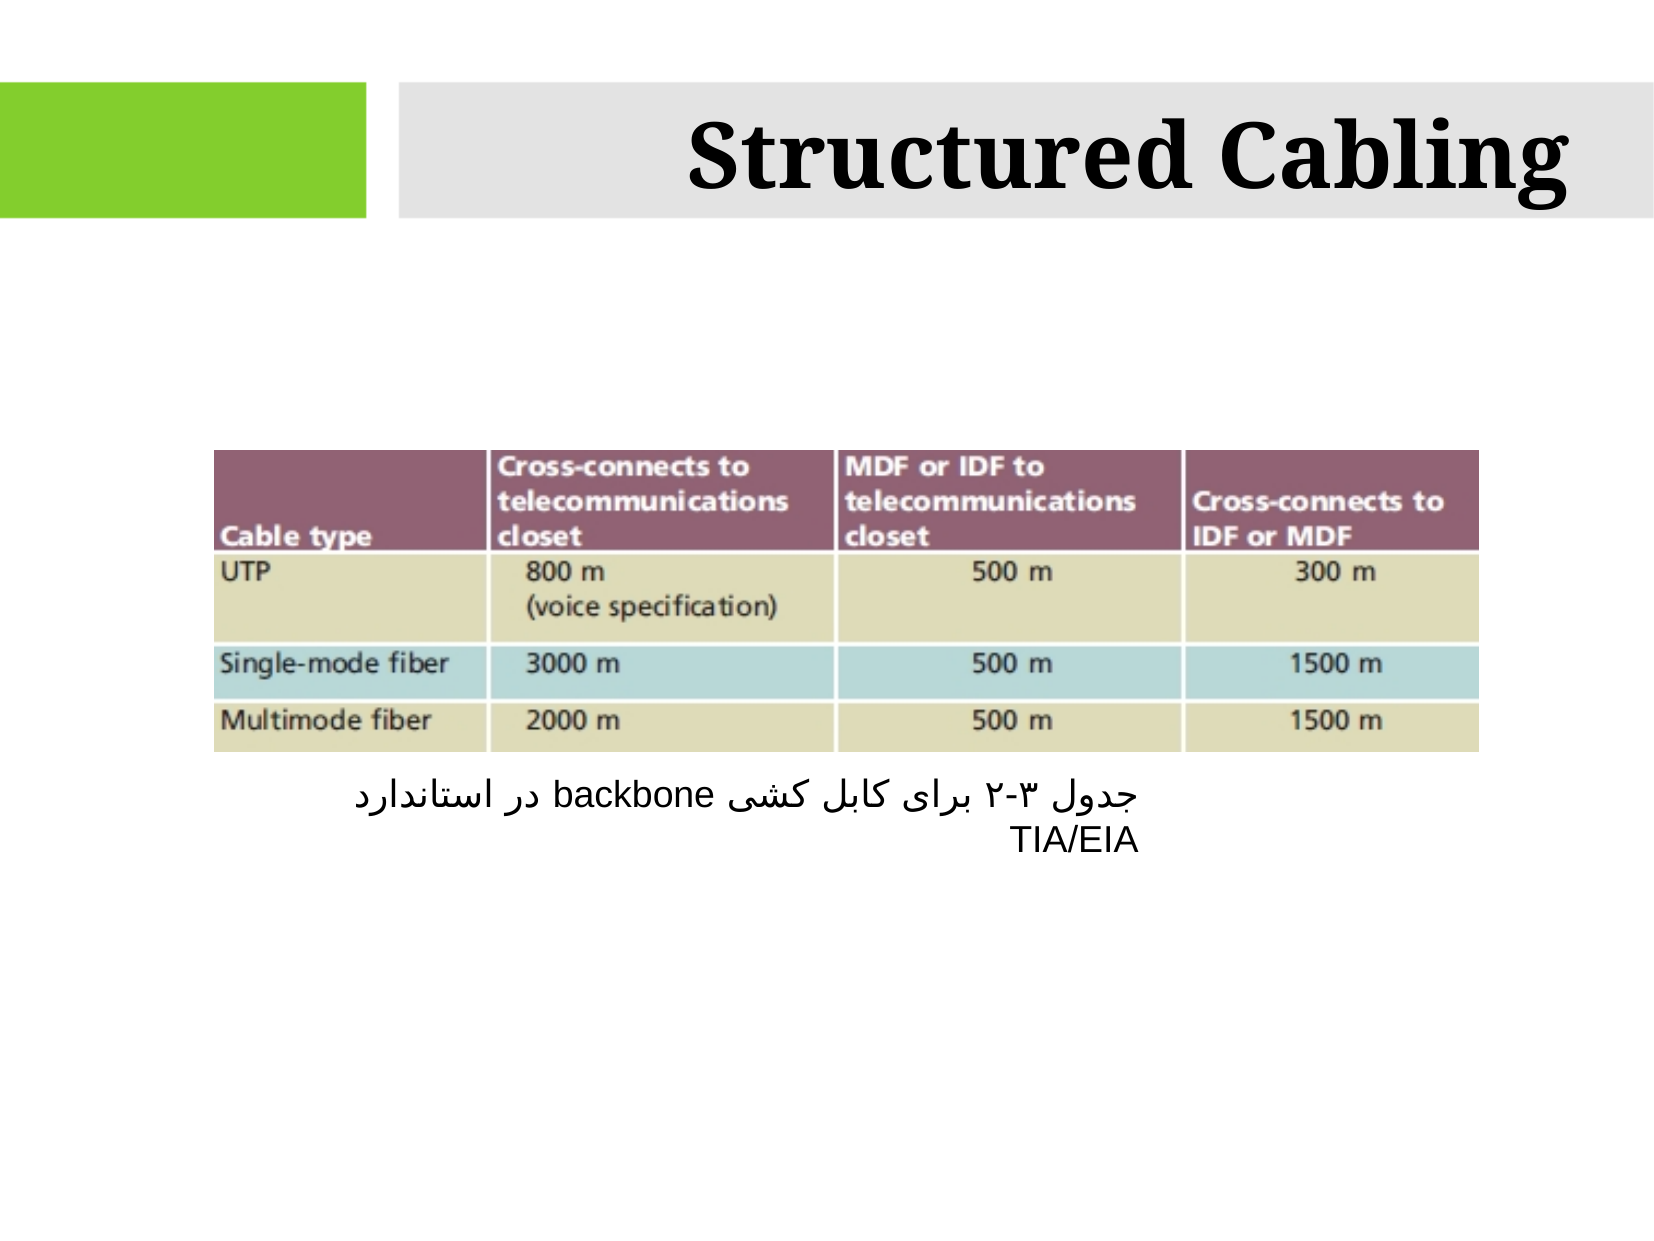

# Structured Cabling
جدول ۳-۲ برای کابل کشی backbone در استاندارد TIA/EIA